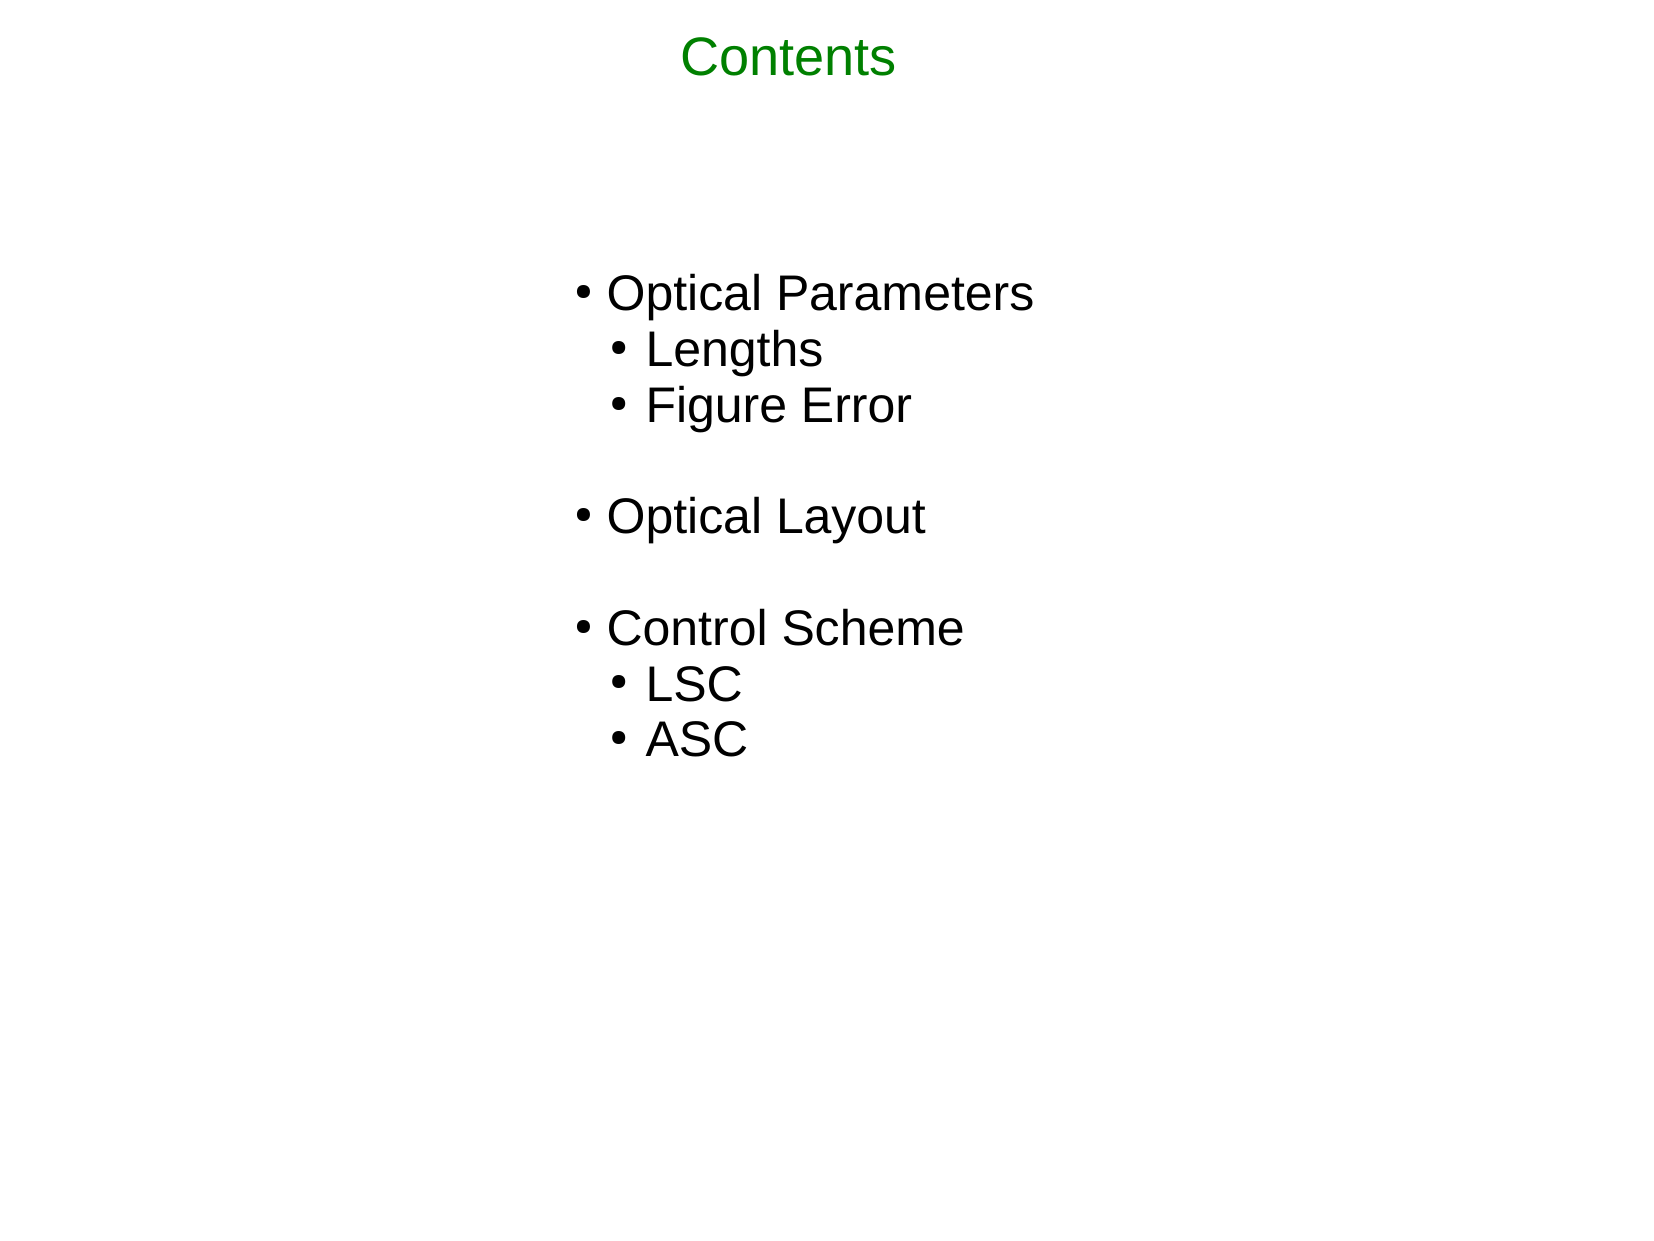

Contents
 Optical Parameters
Lengths
Figure Error
 Optical Layout
 Control Scheme
LSC
ASC